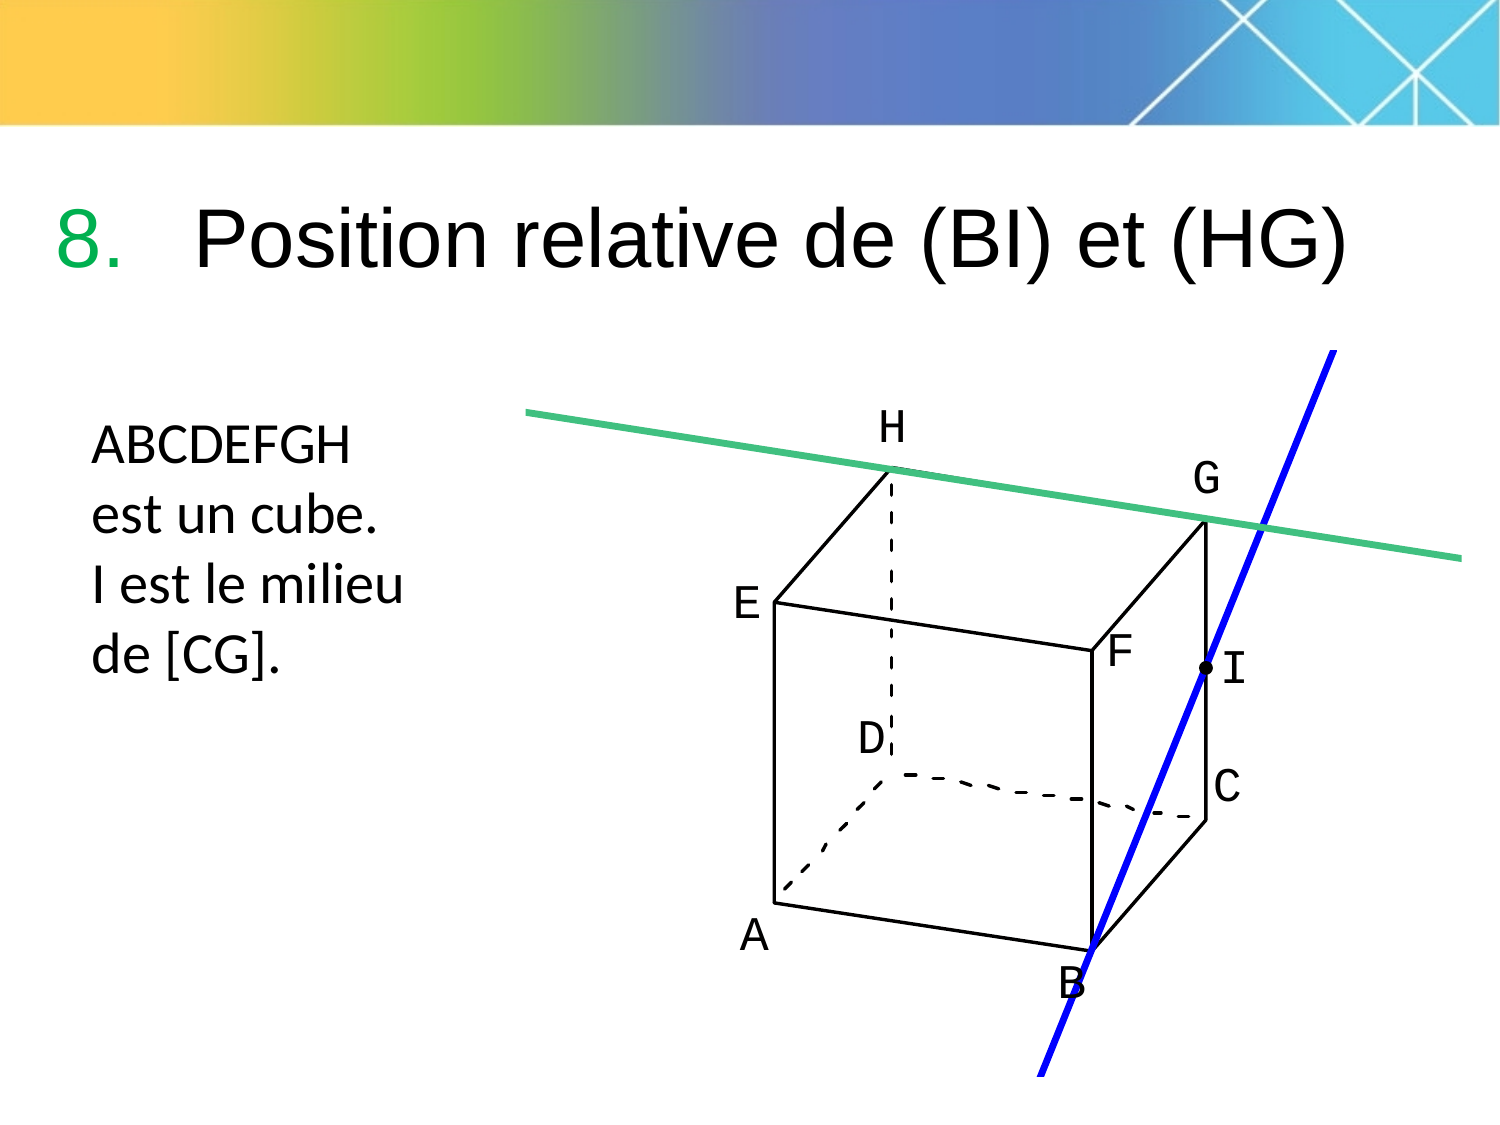

Position relative de (BI) et (HG)
ABCDEFGH
est un cube.
I est le milieu de [CG].